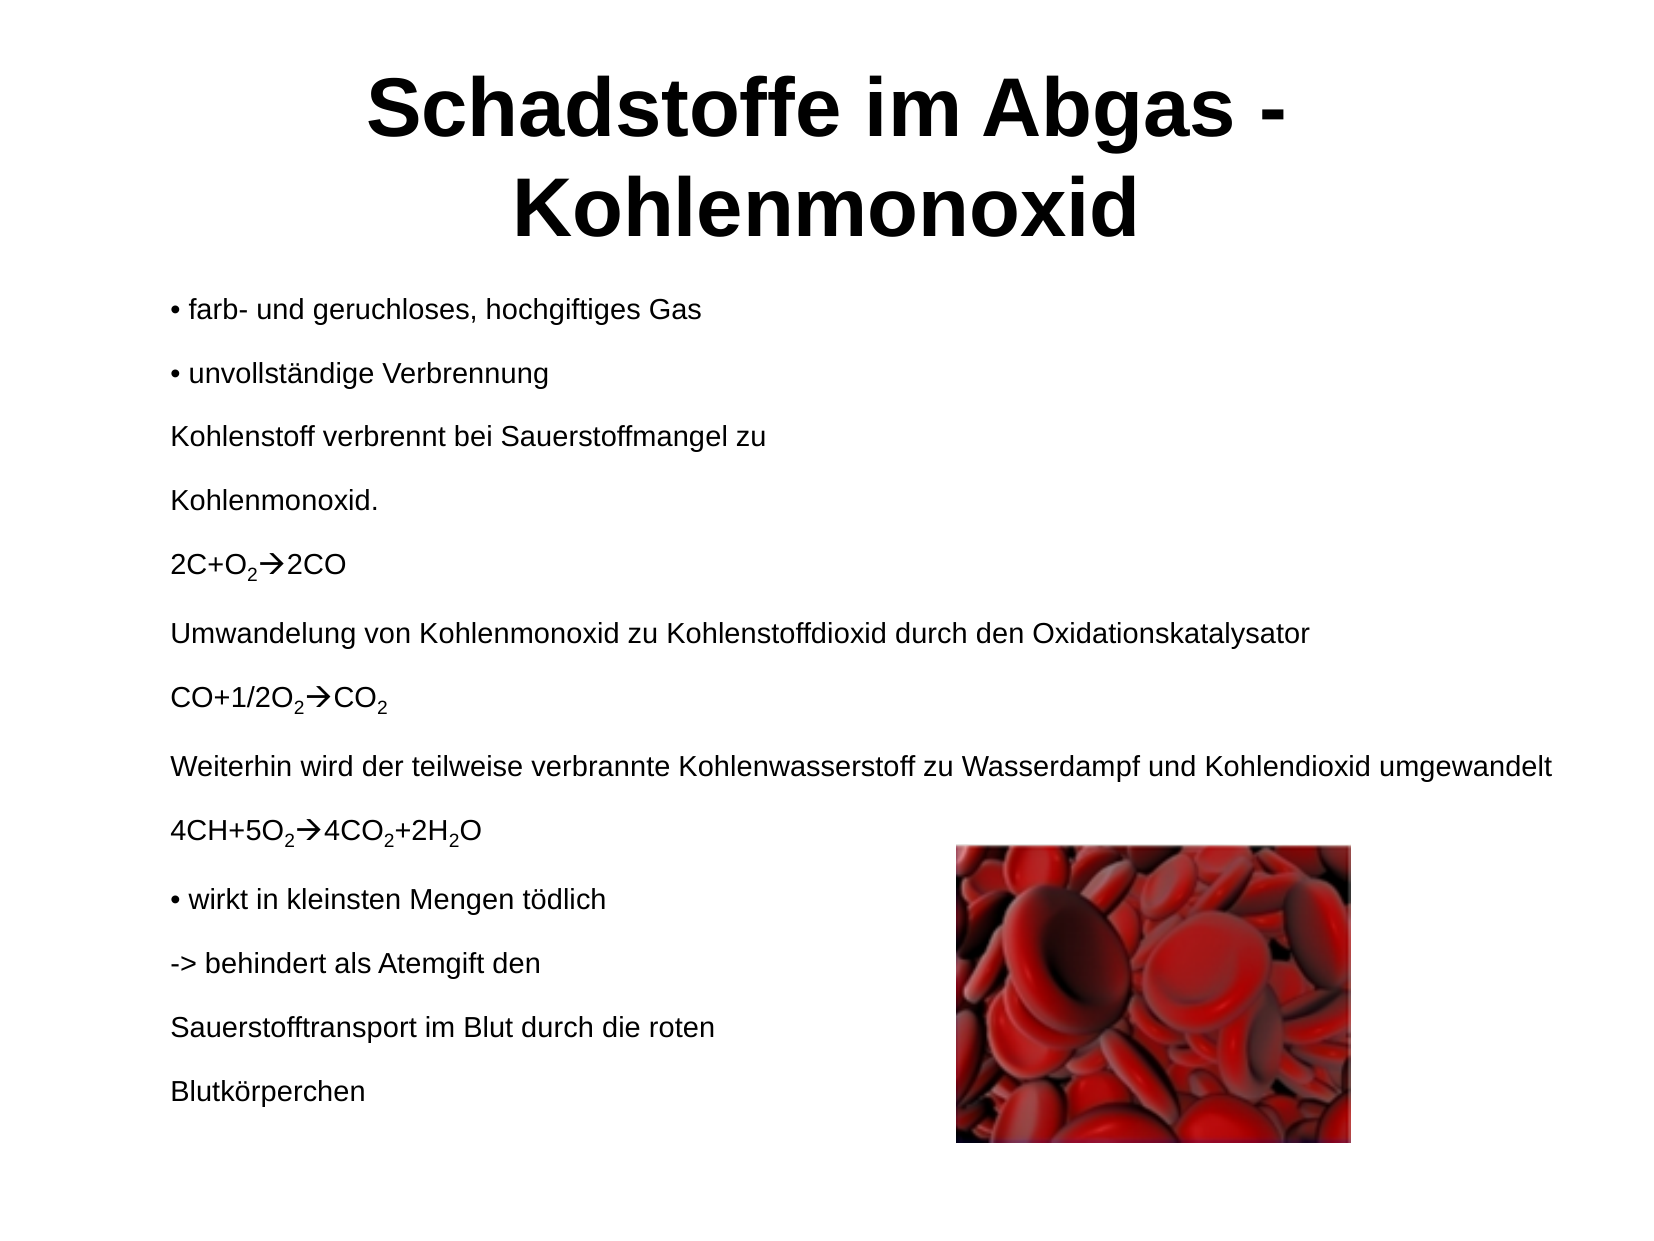

# Schadstoffe im Abgas - Kohlenmonoxid
• farb- und geruchloses, hochgiftiges Gas
• unvollständige Verbrennung
Kohlenstoff verbrennt bei Sauerstoffmangel zu
Kohlenmonoxid.
2C+O22CO
Umwandelung von Kohlenmonoxid zu Kohlenstoffdioxid durch den Oxidationskatalysator
CO+1/2O2CO2
Weiterhin wird der teilweise verbrannte Kohlenwasserstoff zu Wasserdampf und Kohlendioxid umgewandelt
4CH+5O24CO2+2H2O
• wirkt in kleinsten Mengen tödlich
-> behindert als Atemgift den
Sauerstofftransport im Blut durch die roten
Blutkörperchen